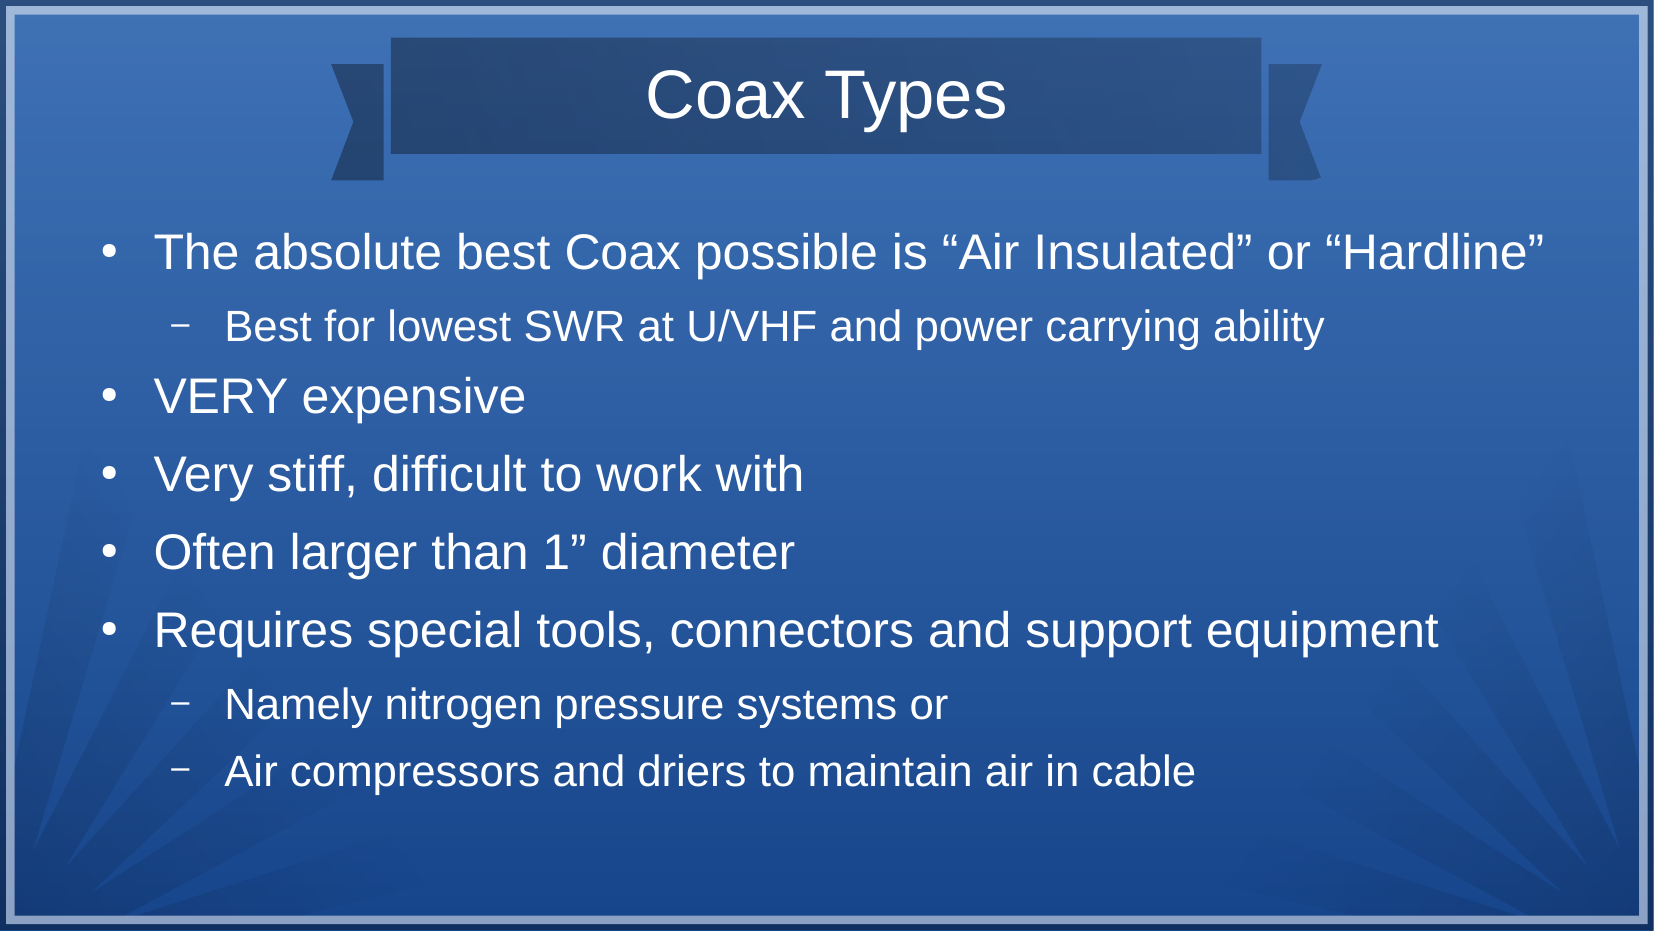

# Coax Types
The absolute best Coax possible is “Air Insulated” or “Hardline”
Best for lowest SWR at U/VHF and power carrying ability
VERY expensive
Very stiff, difficult to work with
Often larger than 1” diameter
Requires special tools, connectors and support equipment
Namely nitrogen pressure systems or
Air compressors and driers to maintain air in cable